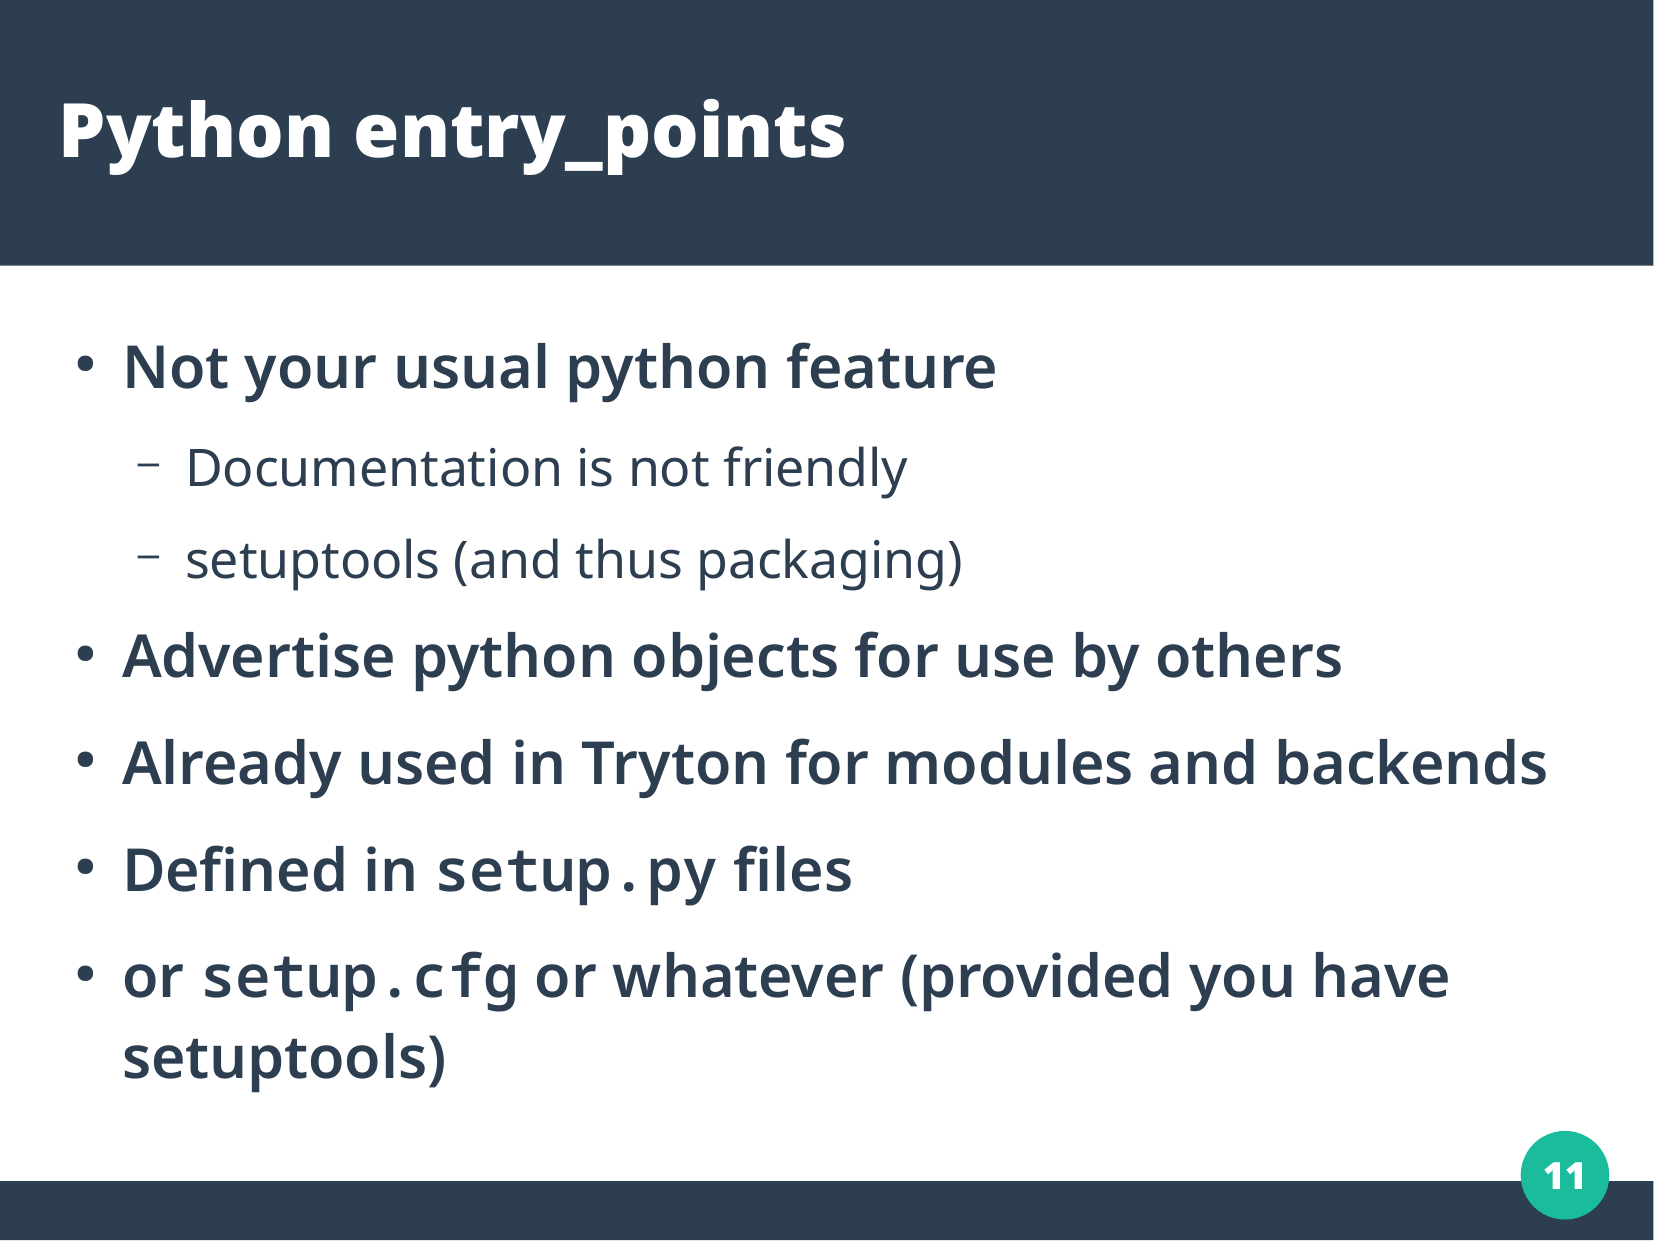

# Python entry_points
Not your usual python feature
Documentation is not friendly
setuptools (and thus packaging)
Advertise python objects for use by others
Already used in Tryton for modules and backends
Defined in setup.py files
or setup.cfg or whatever (provided you have setuptools)
11